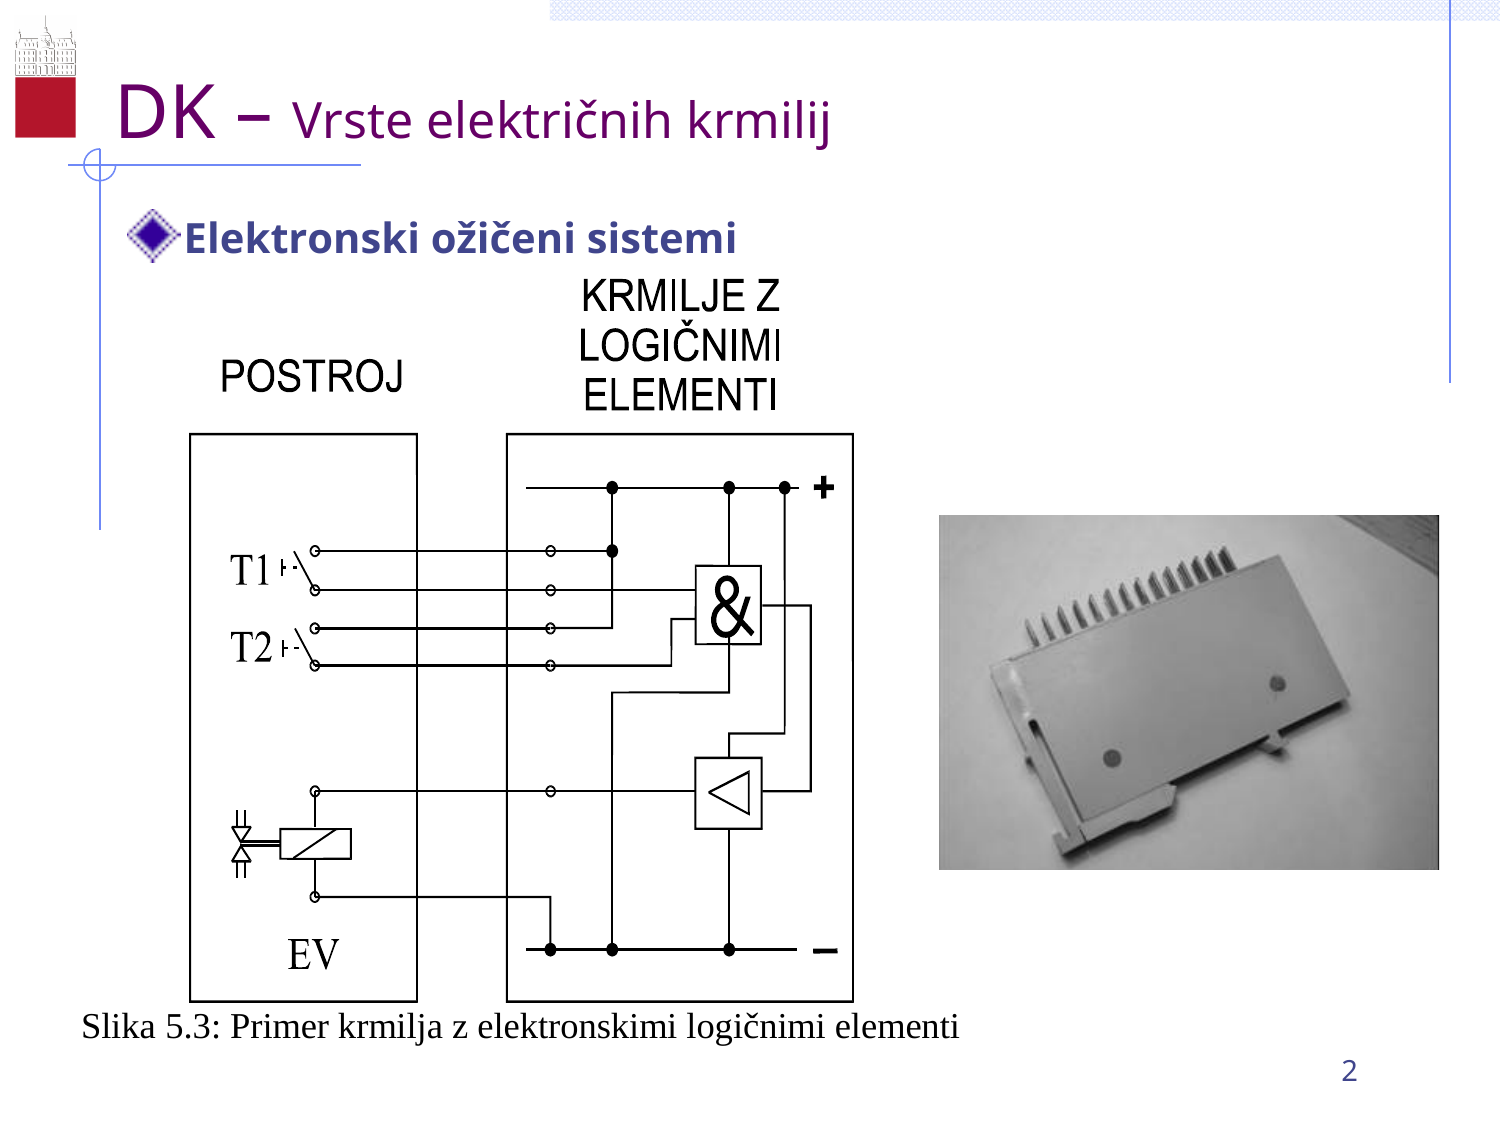

DK – Vrste električnih krmilij
# Elektronski ožičeni sistemi